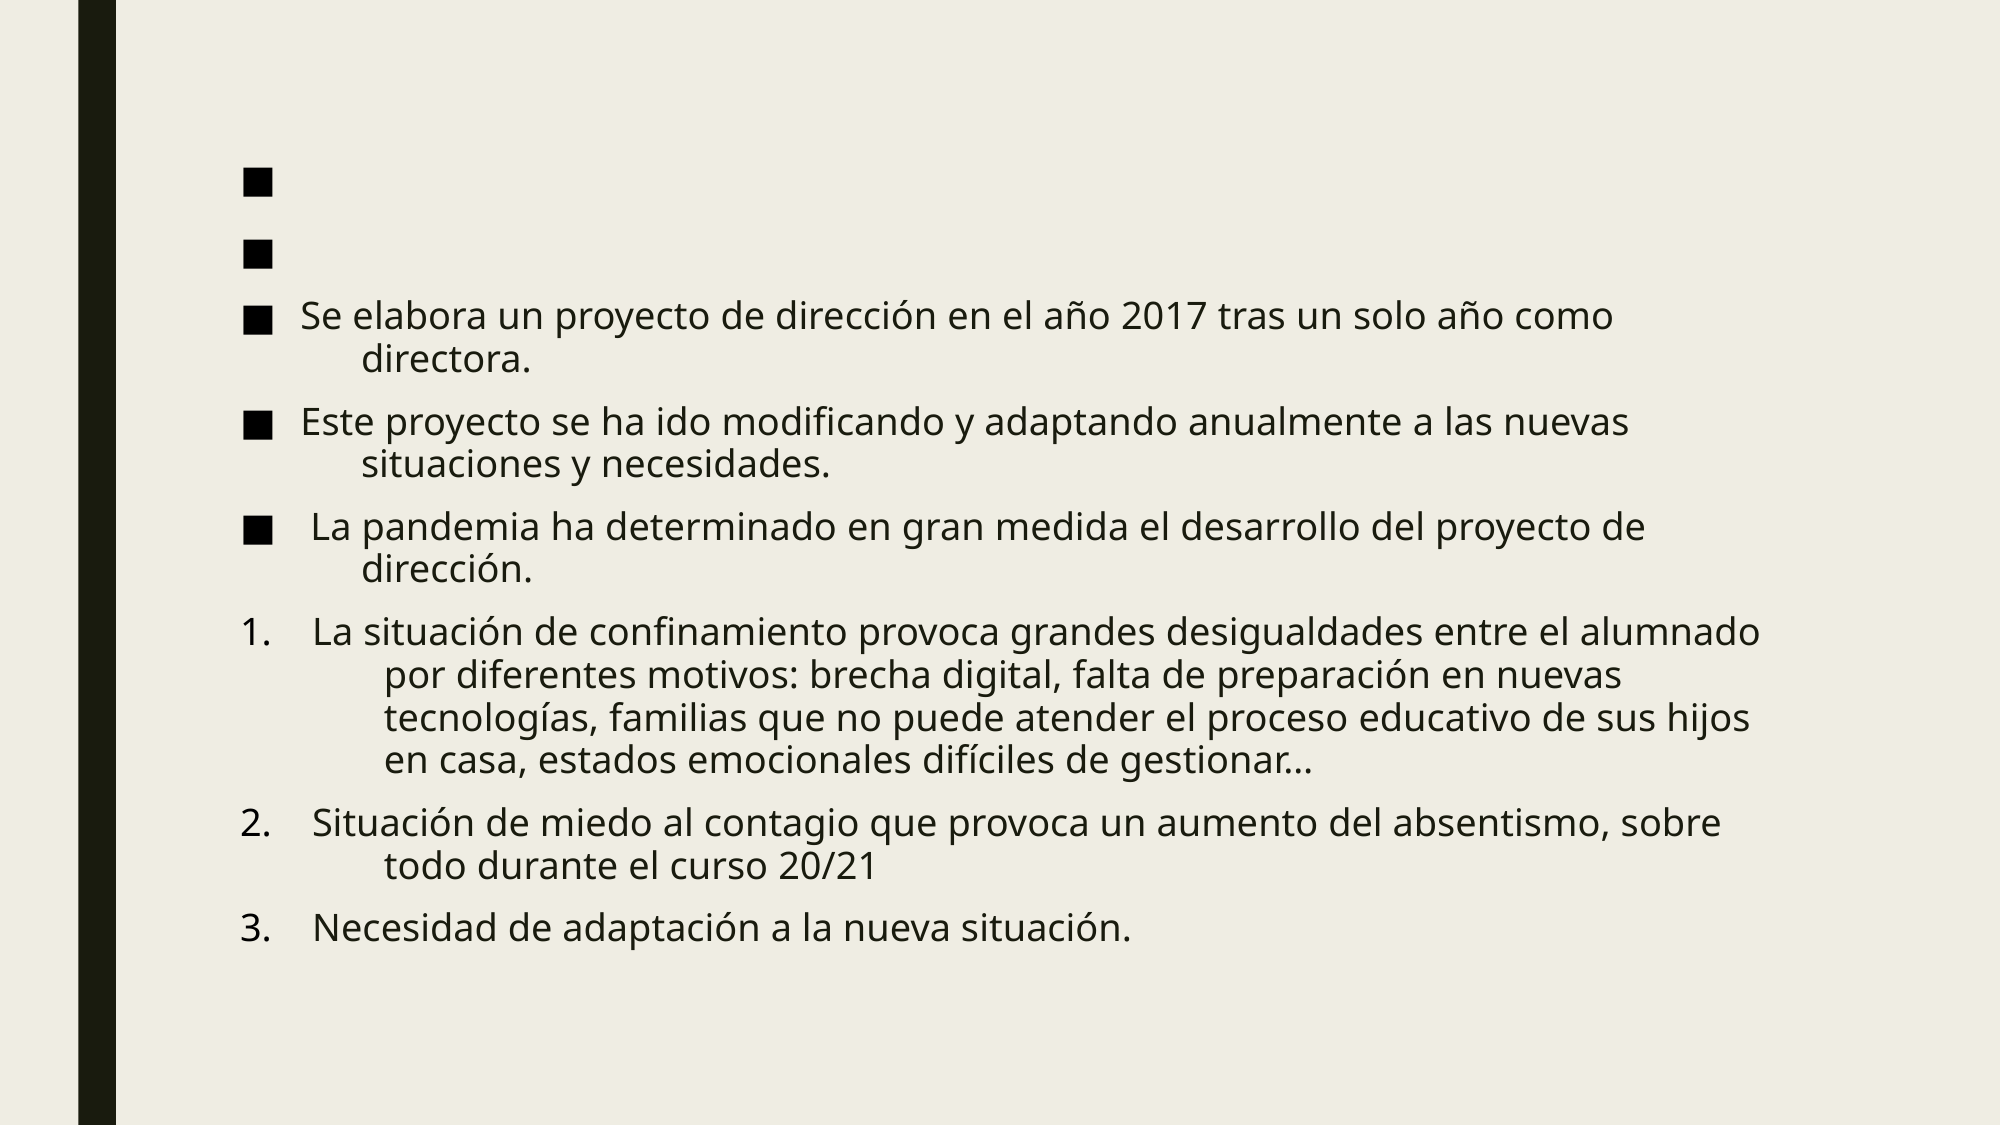

# Se elabora un proyecto de dirección en el año 2017 tras un solo año como directora.
Este proyecto se ha ido modificando y adaptando anualmente a las nuevas situaciones y necesidades.
 La pandemia ha determinado en gran medida el desarrollo del proyecto de dirección.
La situación de confinamiento provoca grandes desigualdades entre el alumnado por diferentes motivos: brecha digital, falta de preparación en nuevas tecnologías, familias que no puede atender el proceso educativo de sus hijos en casa, estados emocionales difíciles de gestionar…
Situación de miedo al contagio que provoca un aumento del absentismo, sobre todo durante el curso 20/21
Necesidad de adaptación a la nueva situación.